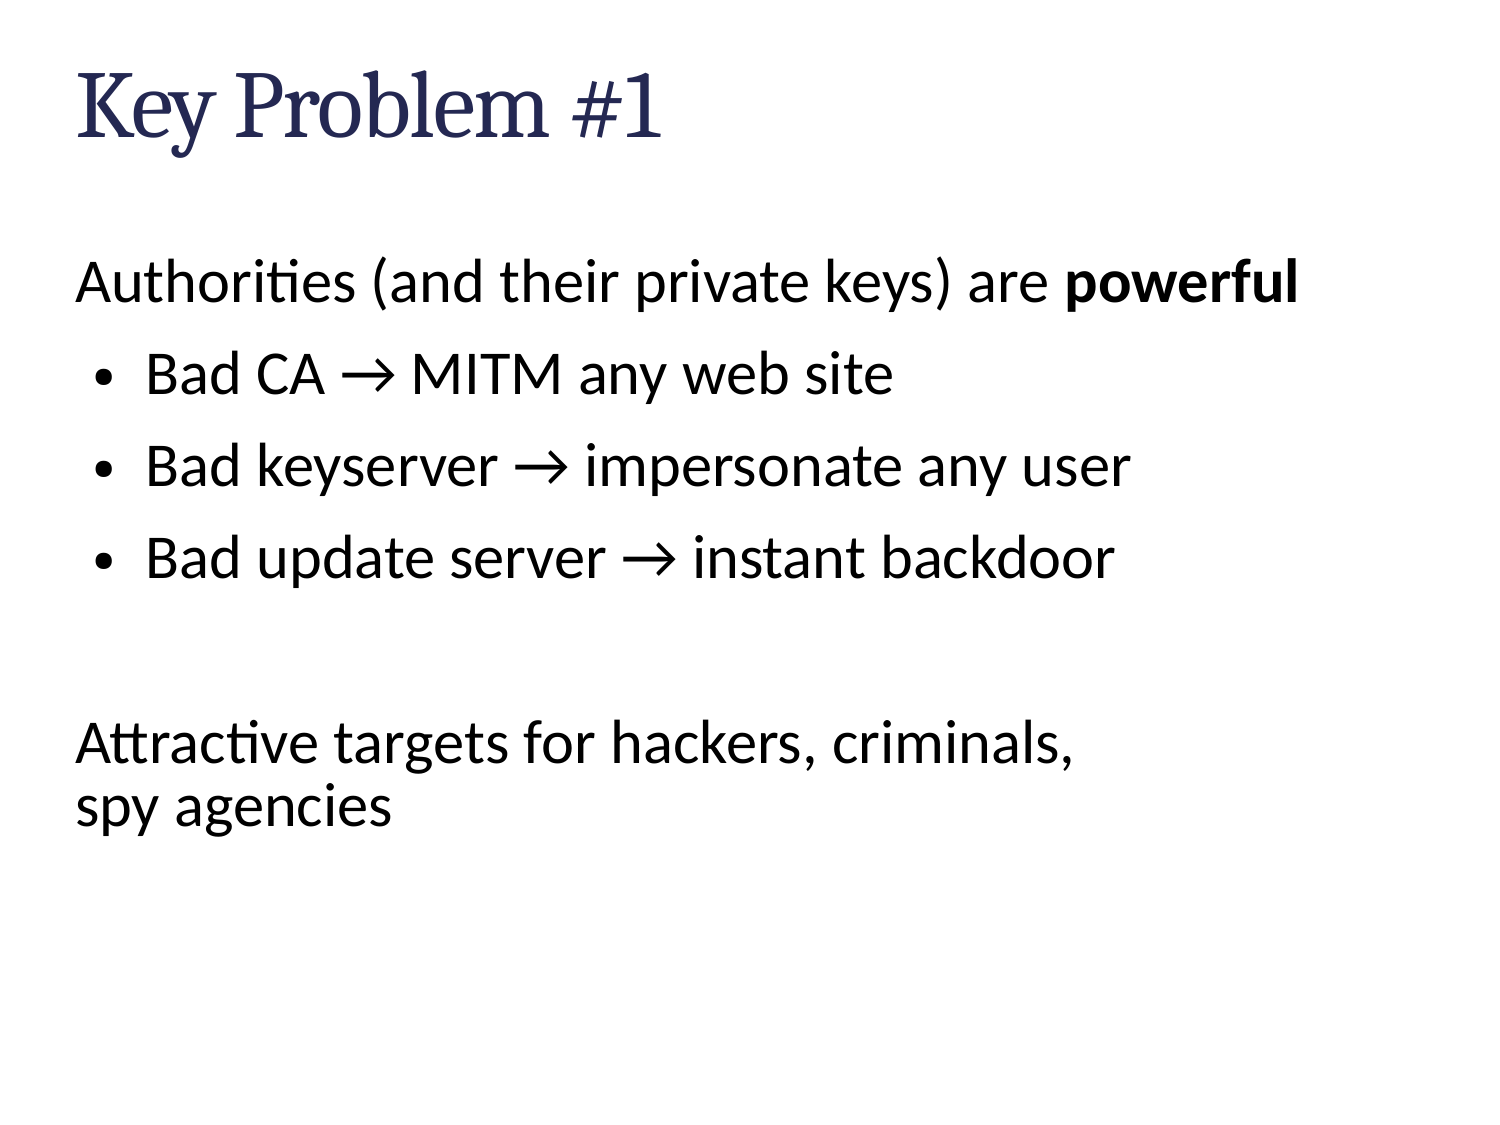

# Key Problem #1
Authorities (and their private keys) are powerful
Bad CA → MITM any web site
Bad keyserver → impersonate any user
Bad update server → instant backdoor
Attractive targets for hackers, criminals,
spy agencies